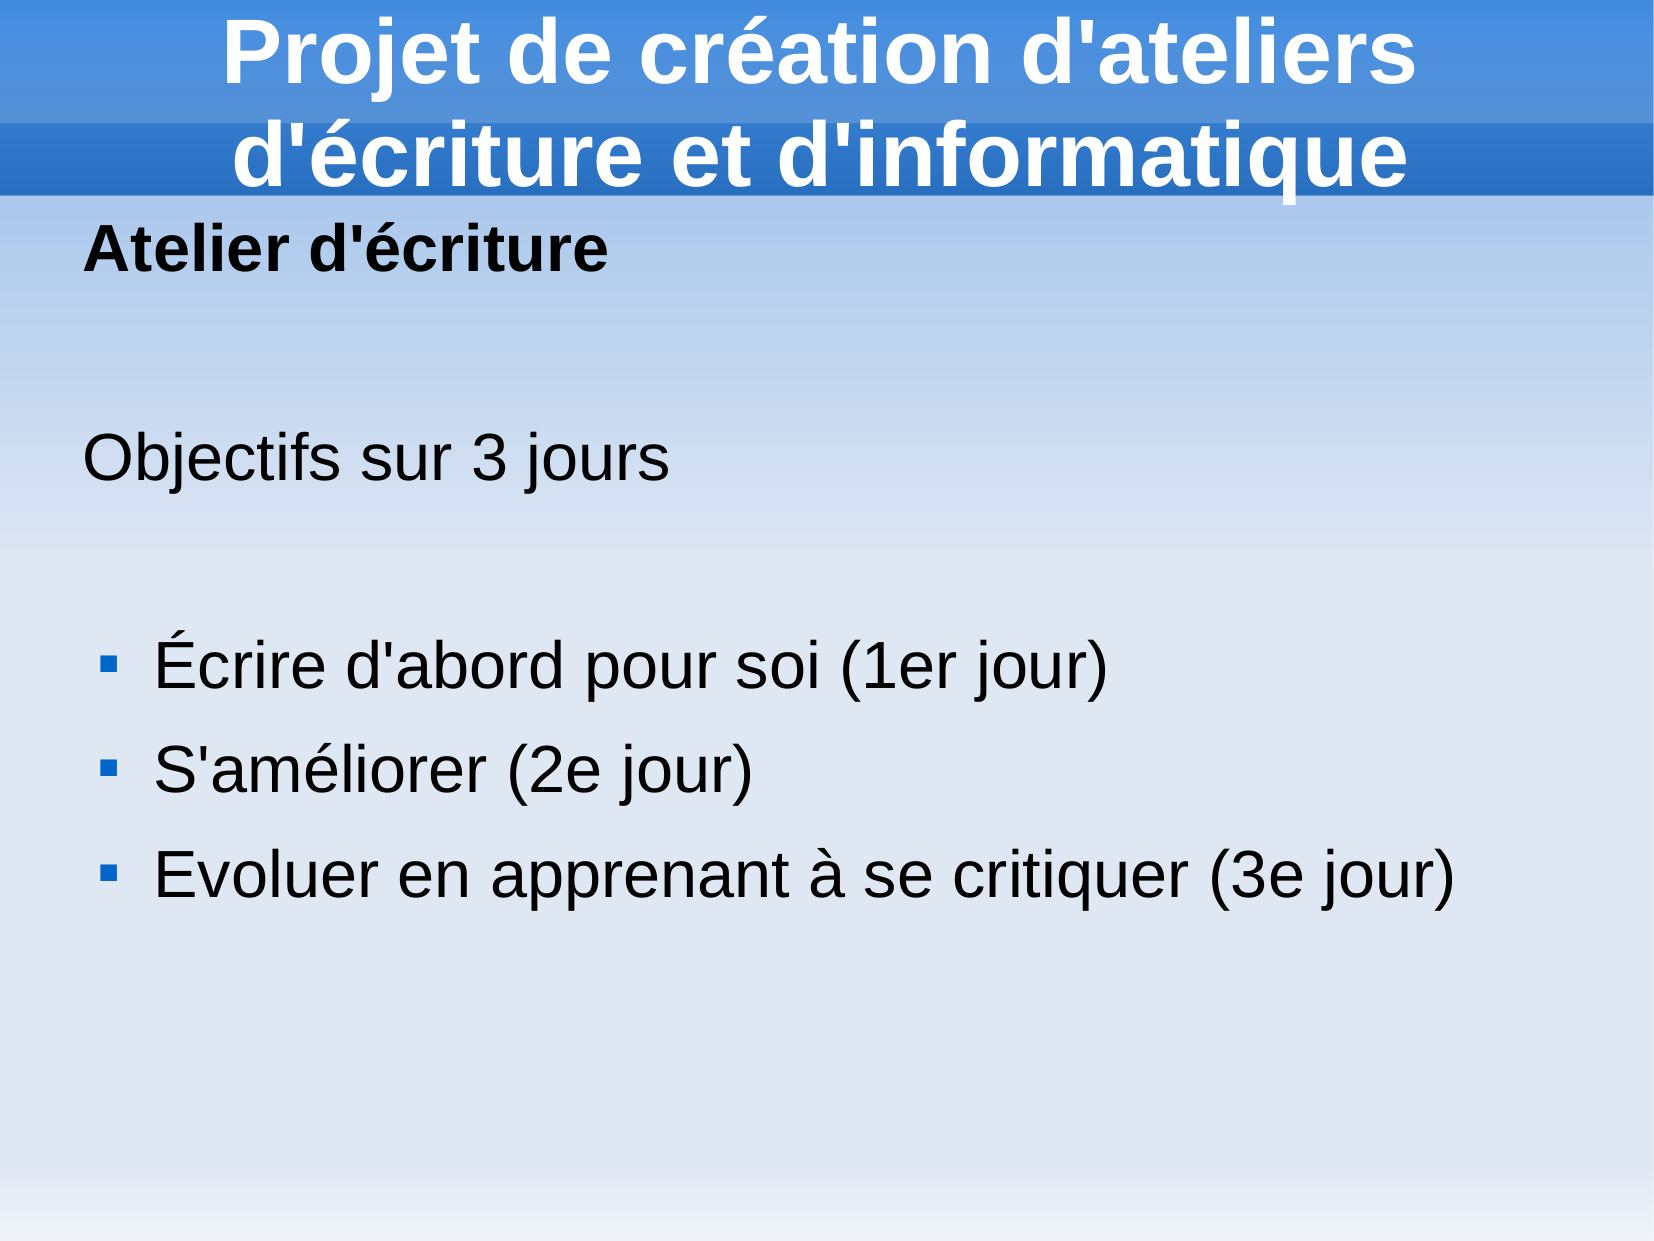

# Projet de création d'ateliers d'écriture et d'informatique
Atelier d'écriture
Objectifs sur 3 jours
Écrire d'abord pour soi (1er jour)
S'améliorer (2e jour)
Evoluer en apprenant à se critiquer (3e jour)